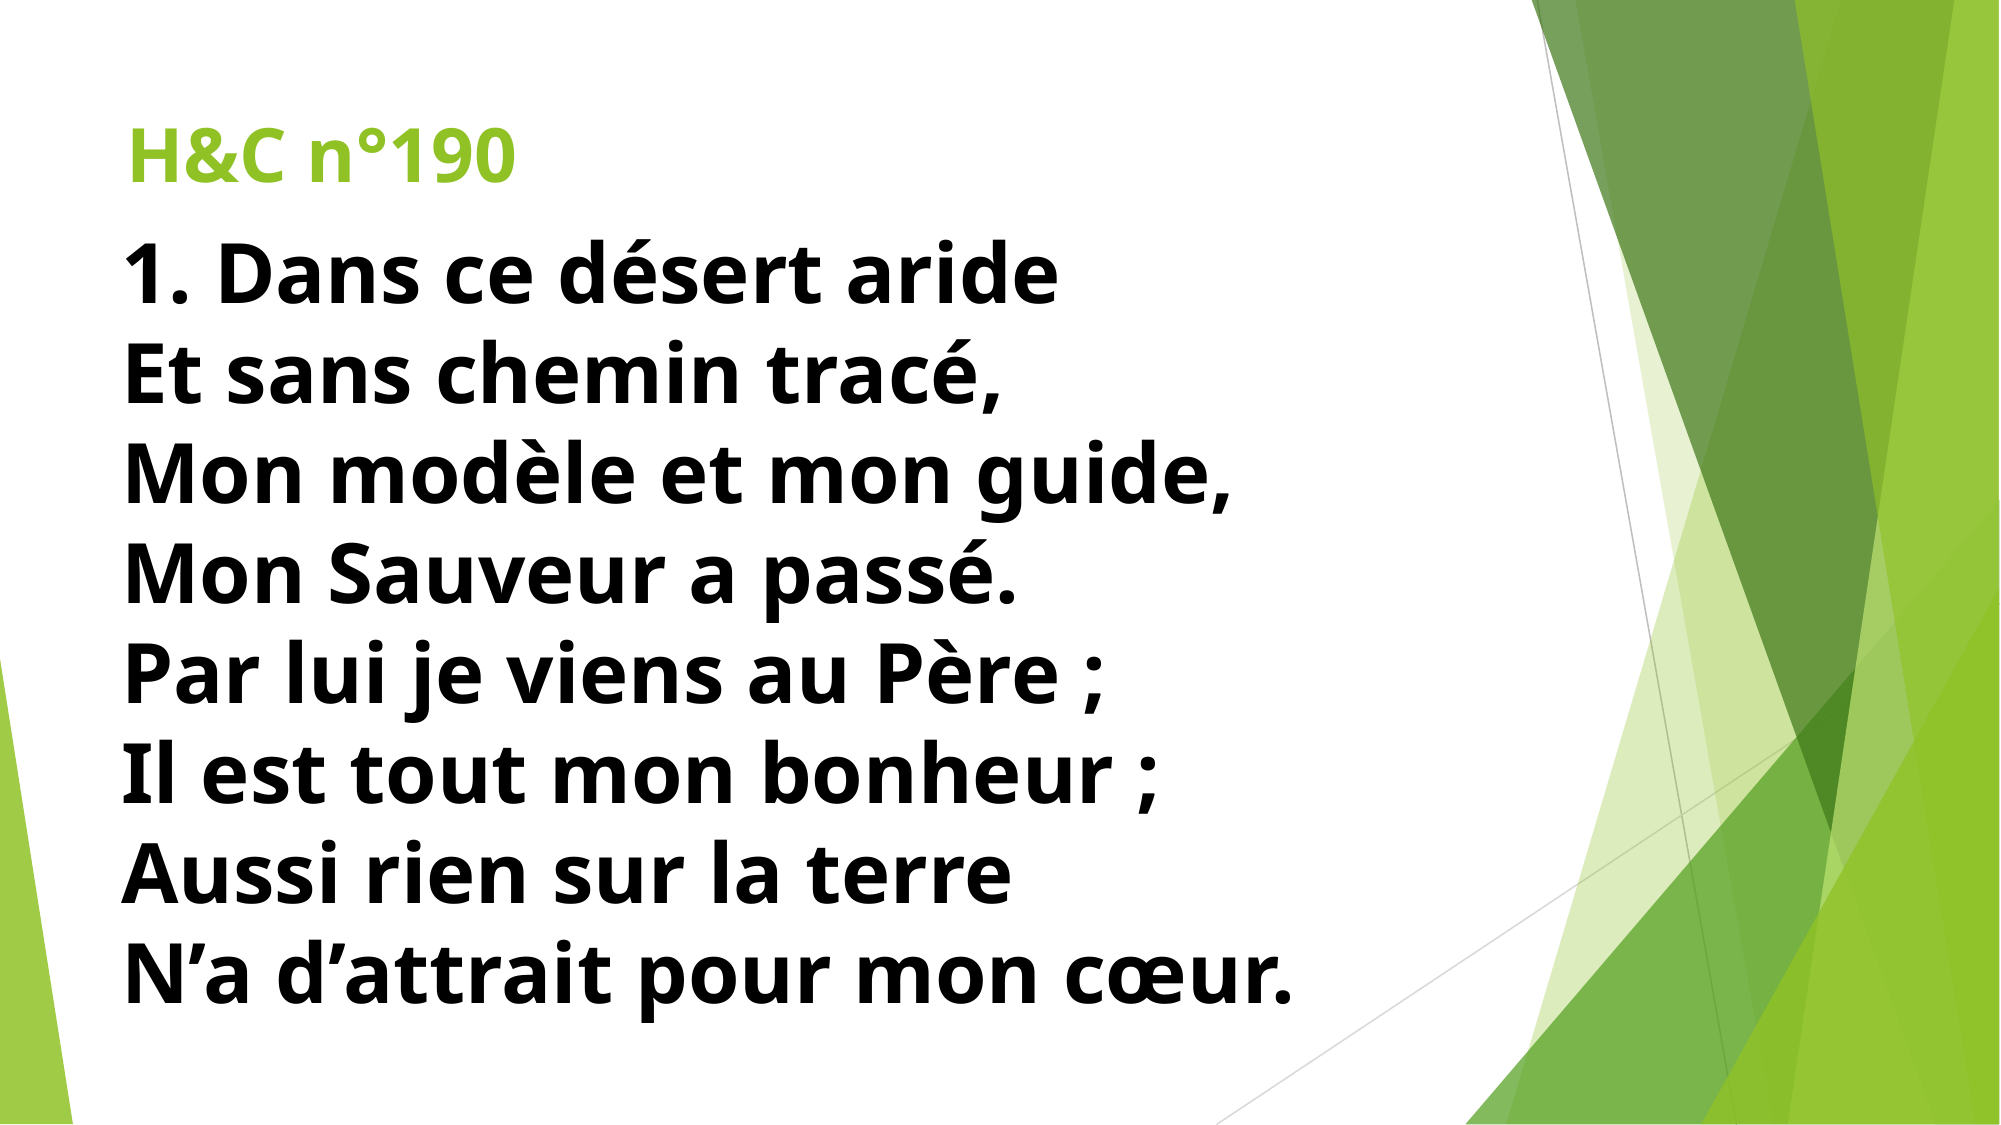

H&C n°190
1. Dans ce désert aride
Et sans chemin tracé,
Mon modèle et mon guide,
Mon Sauveur a passé.
Par lui je viens au Père ;
Il est tout mon bonheur ;
Aussi rien sur la terre
N’a d’attrait pour mon cœur.